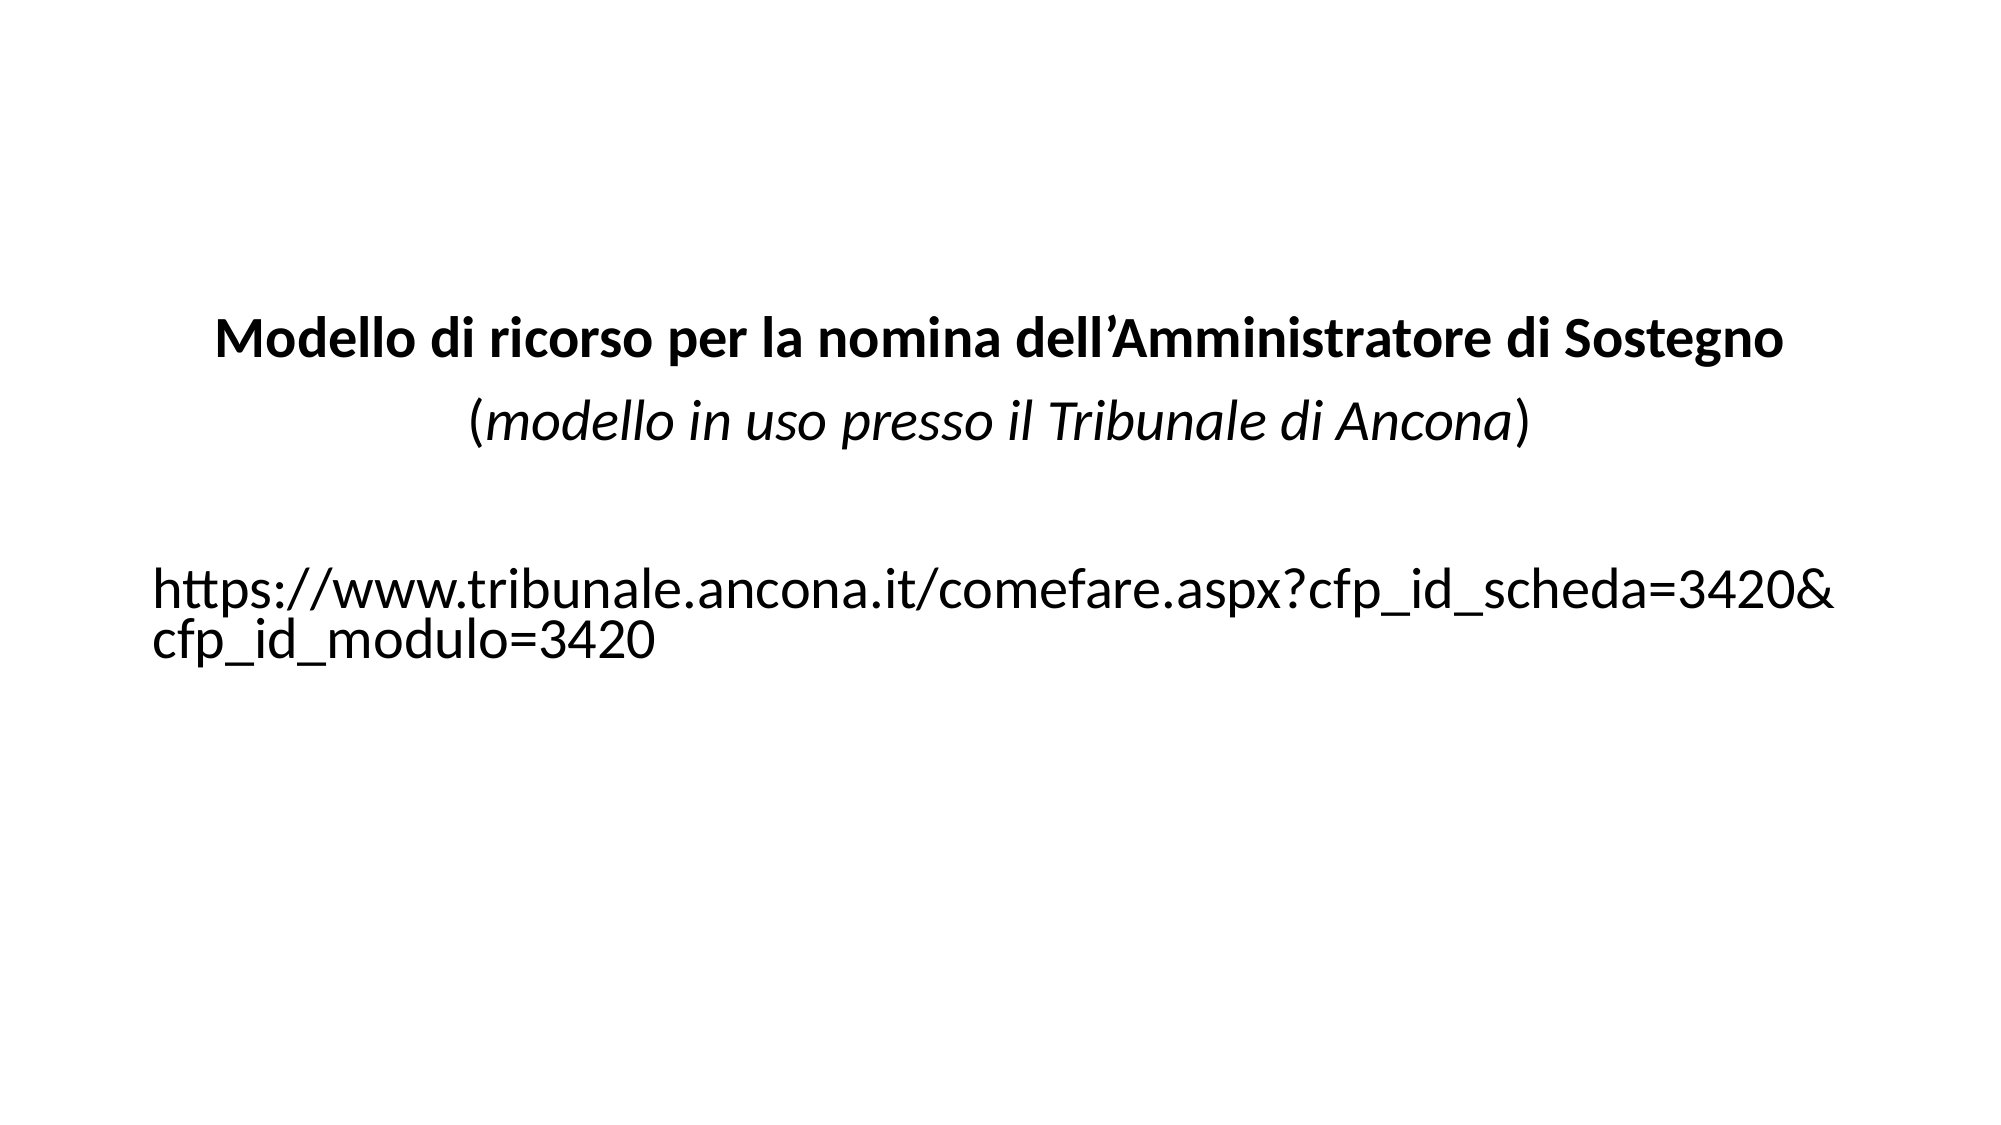

# Modello di ricorso per la nomina dell’Amministratore di Sostegno
(modello in uso presso il Tribunale di Ancona)
https://www.tribunale.ancona.it/comefare.aspx?cfp_id_scheda=3420&cfp_id_modulo=3420